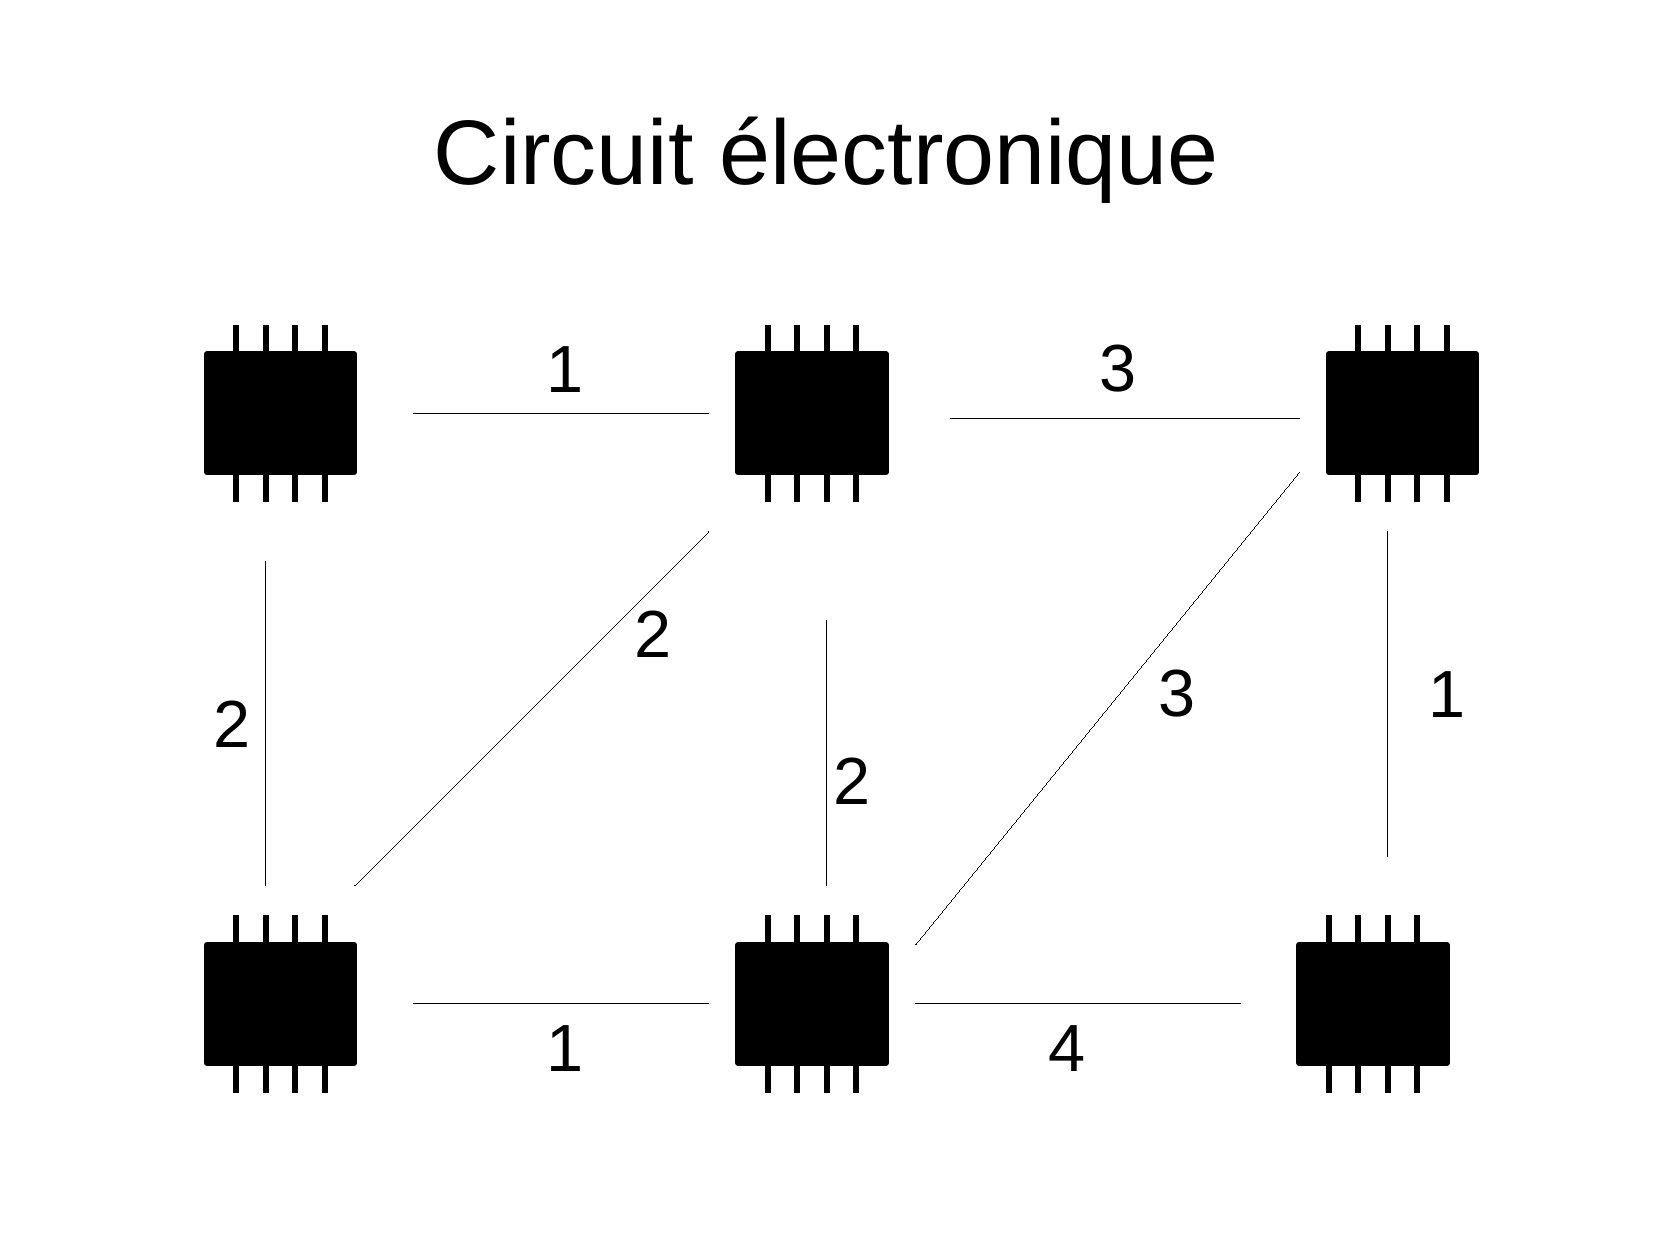

# Circuit électronique
3
1
2
3
1
2
2
1
4